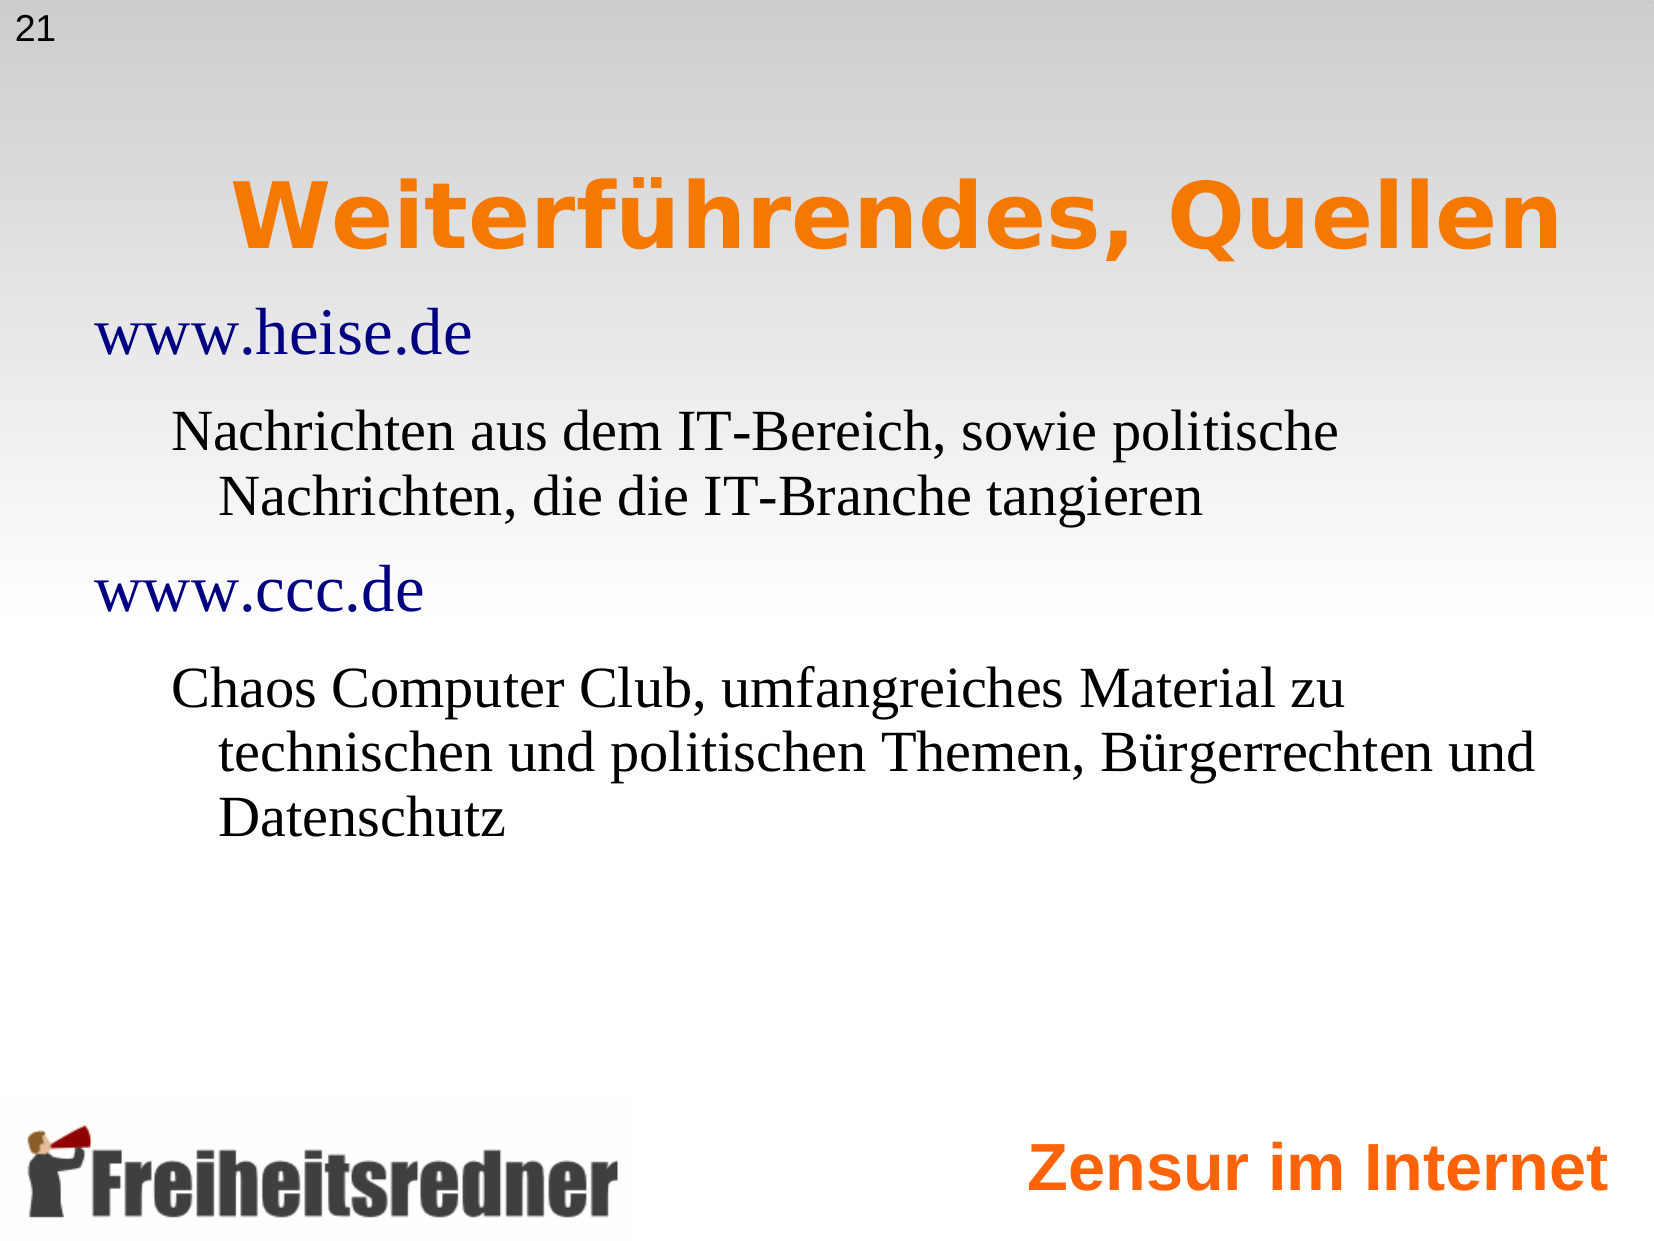

# Weiterführendes, Quellen
www.heise.de
Nachrichten aus dem IT-Bereich, sowie politische Nachrichten, die die IT-Branche tangieren
www.ccc.de
Chaos Computer Club, umfangreiches Material zu technischen und politischen Themen, Bürgerrechten und Datenschutz